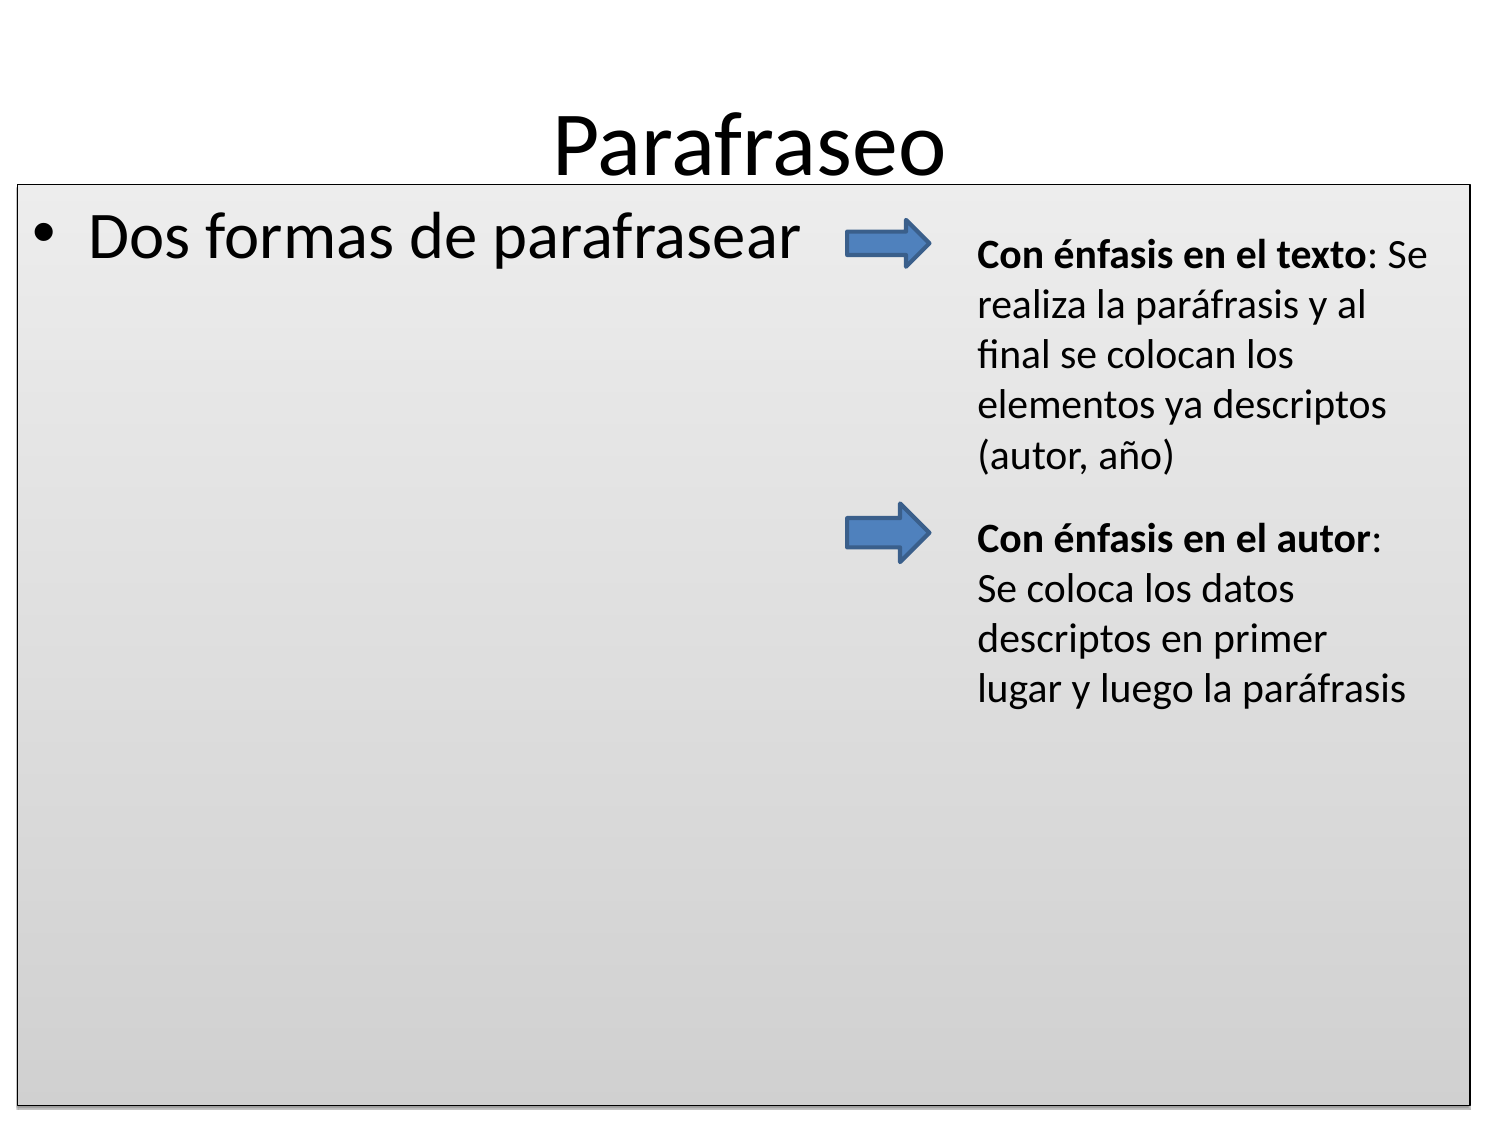

Parafraseo
Dos formas de parafrasear
Con énfasis en el texto: Se realiza la paráfrasis y al final se colocan los elementos ya descriptos (autor, año)
Con énfasis en el autor: Se coloca los datos descriptos en primer lugar y luego la paráfrasis